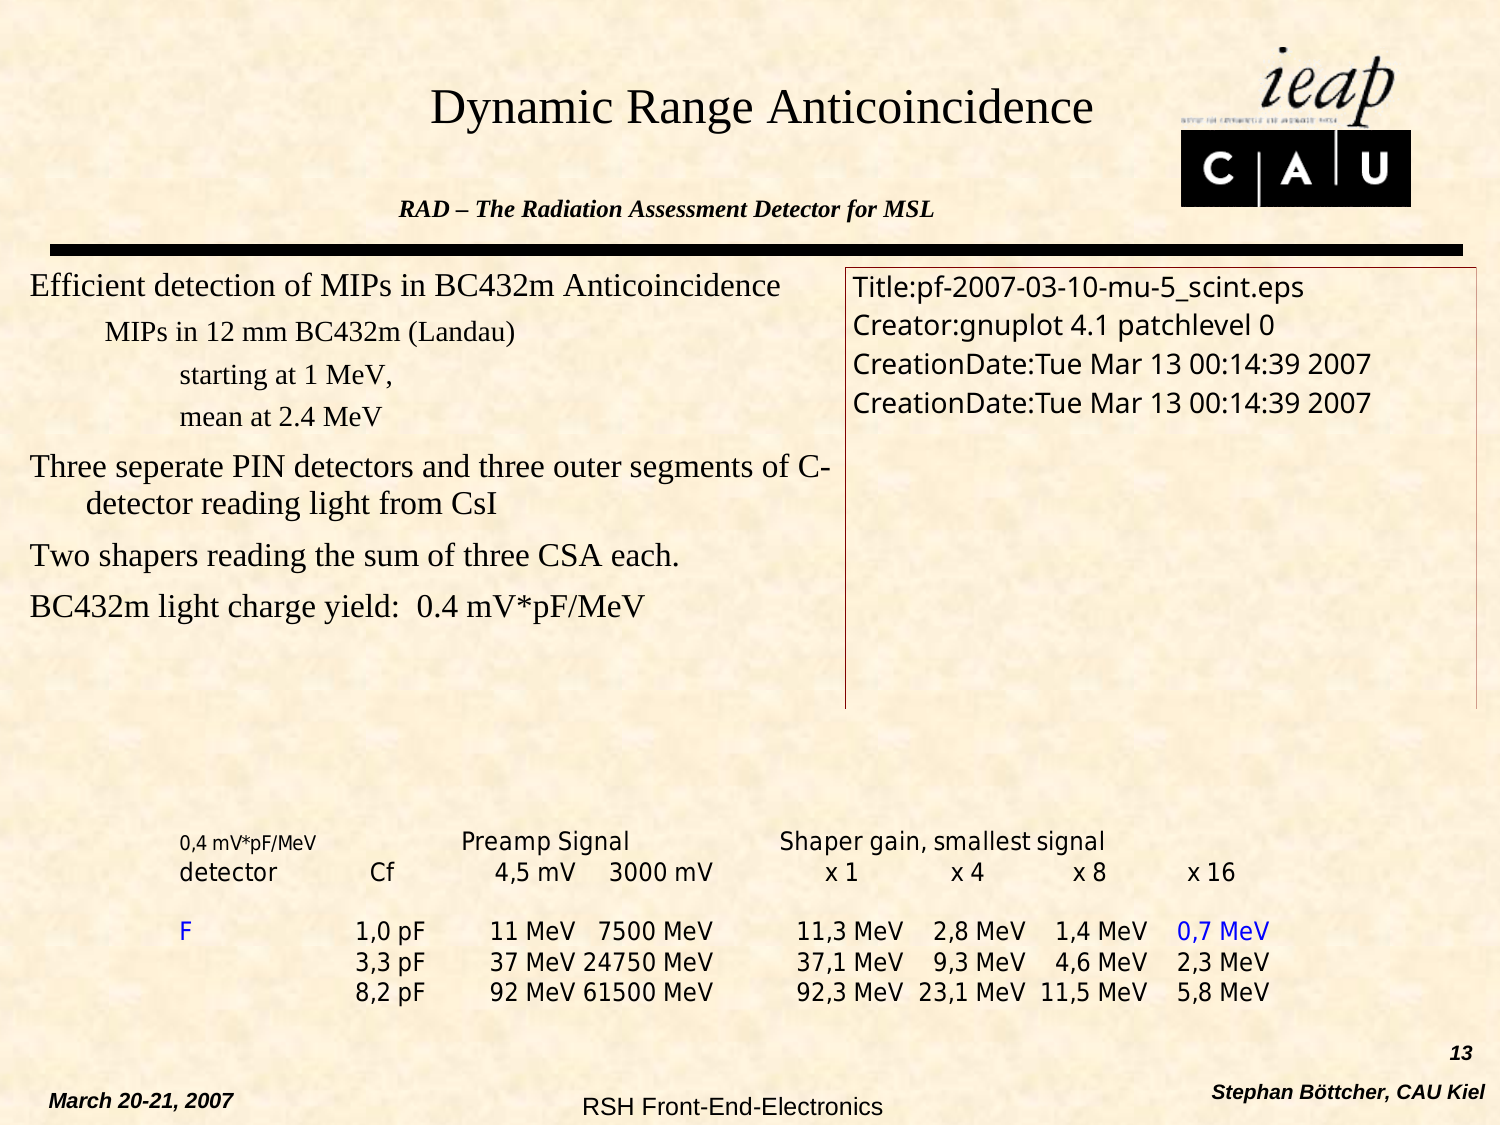

# Dynamic Range Anticoincidence
Efficient detection of MIPs in BC432m Anticoincidence
MIPs in 12 mm BC432m (Landau)
starting at 1 MeV,
mean at 2.4 MeV
Three seperate PIN detectors and three outer segments of C-detector reading light from CsI
Two shapers reading the sum of three CSA each.
BC432m light charge yield: 0.4 mV*pF/MeV
13
March 20, 2007
RSH Front-End-Electronics